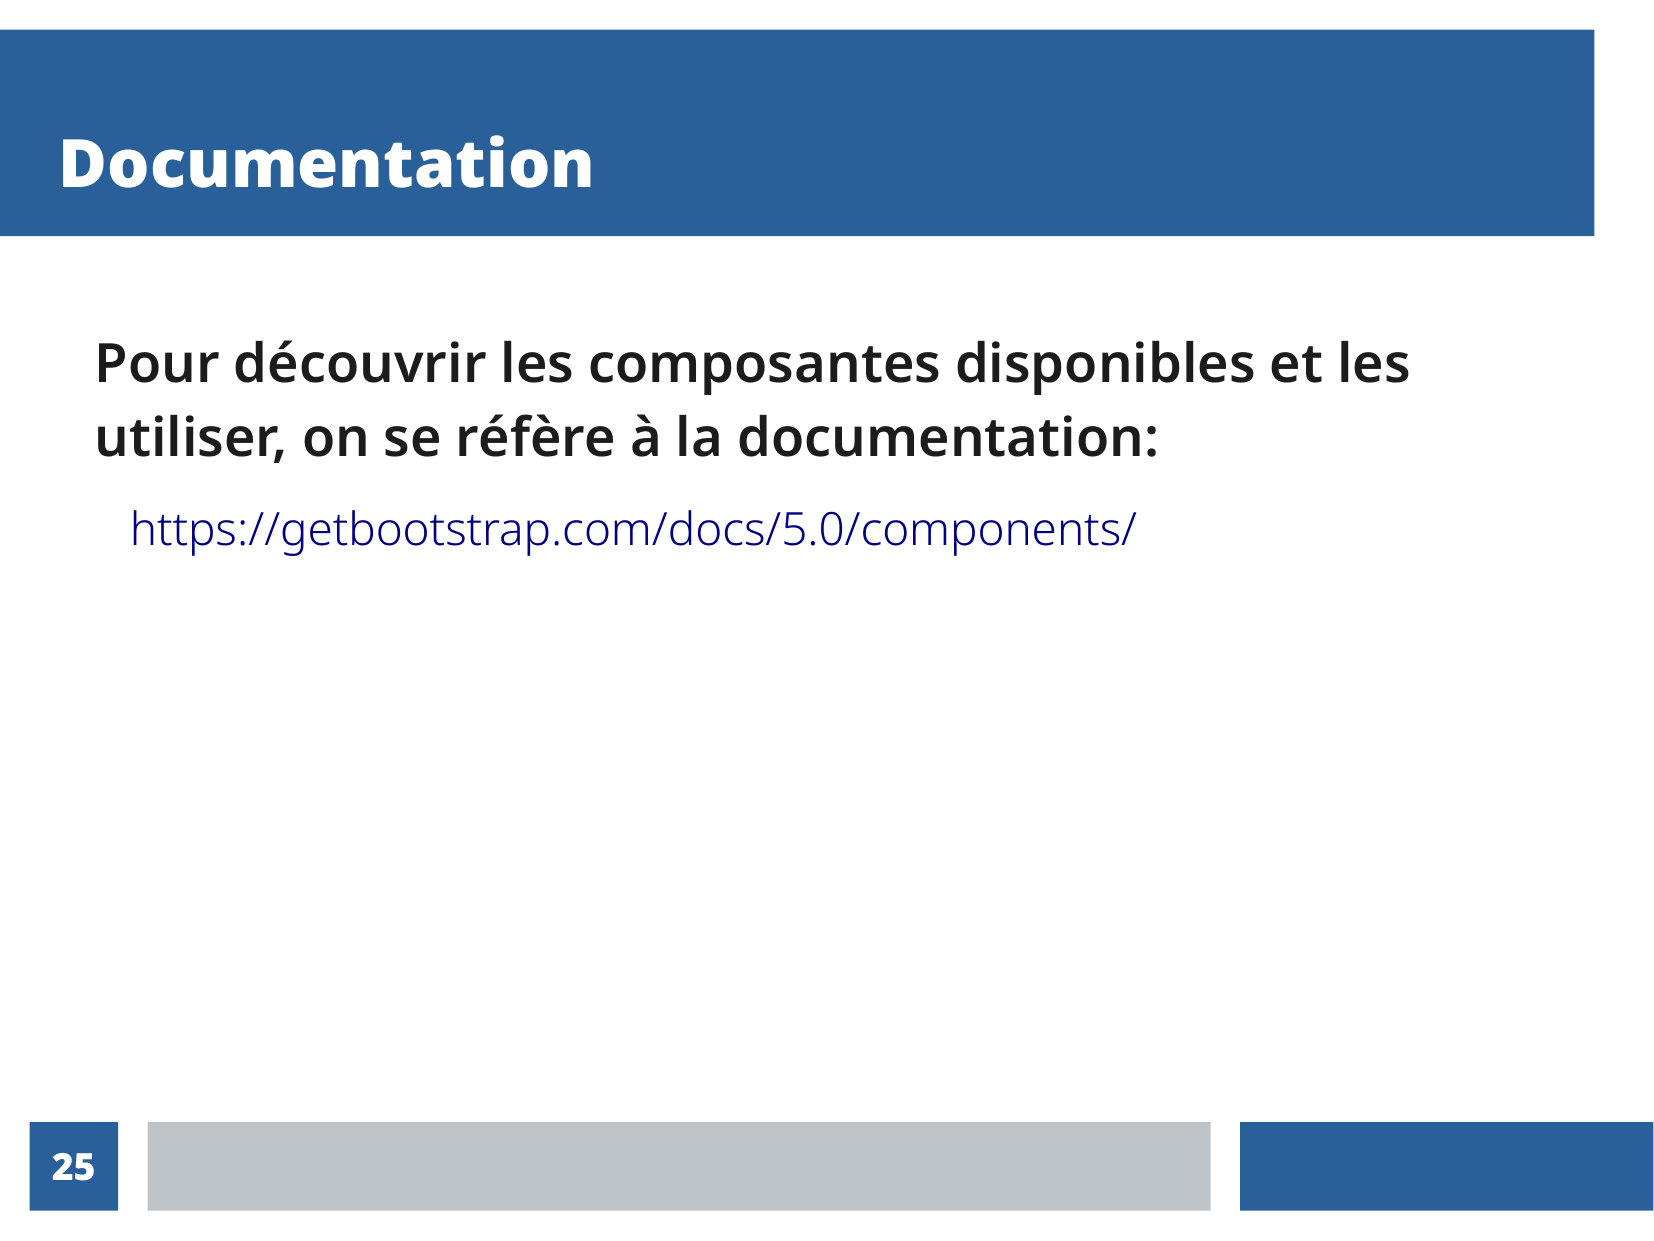

# Documentation
Pour découvrir les composantes disponibles et les utiliser, on se réfère à la documentation:
https://getbootstrap.com/docs/5.0/components/
25